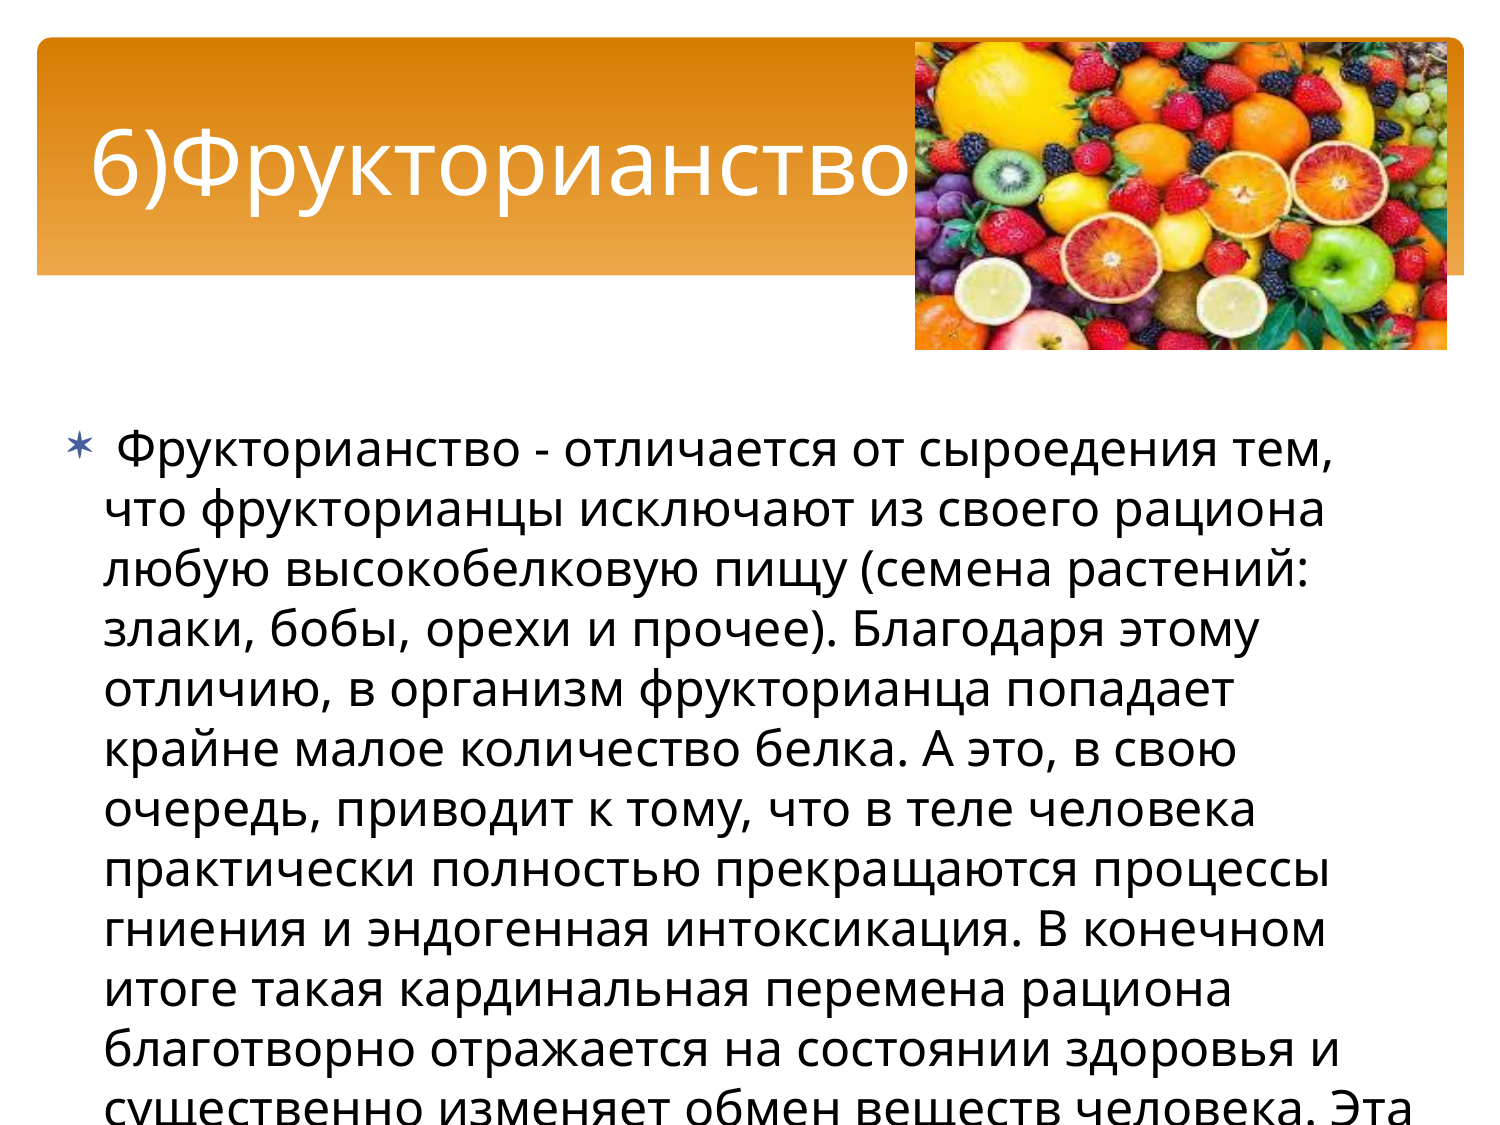

6)Фрукторианство.
 Фрукторианство - отличается от сыроедения тем, что фрукторианцы исключают из своего рациона любую высокобелковую пищу (семена растений: злаки, бобы, орехи и прочее). Благодаря этому отличию, в организм фрукторианца попадает крайне малое количество белка. А это, в свою очередь, приводит к тому, что в теле человека практически полностью прекращаются процессы гниения и эндогенная интоксикация. В конечном итоге такая кардинальная перемена рациона благотворно отражается на состоянии здоровья и существенно изменяет обмен веществ человека. Эта важная отличительная особенность позволяет выделить фрукторианство среди других видов питания и отнести его на высшую ступень нашей шкалы.